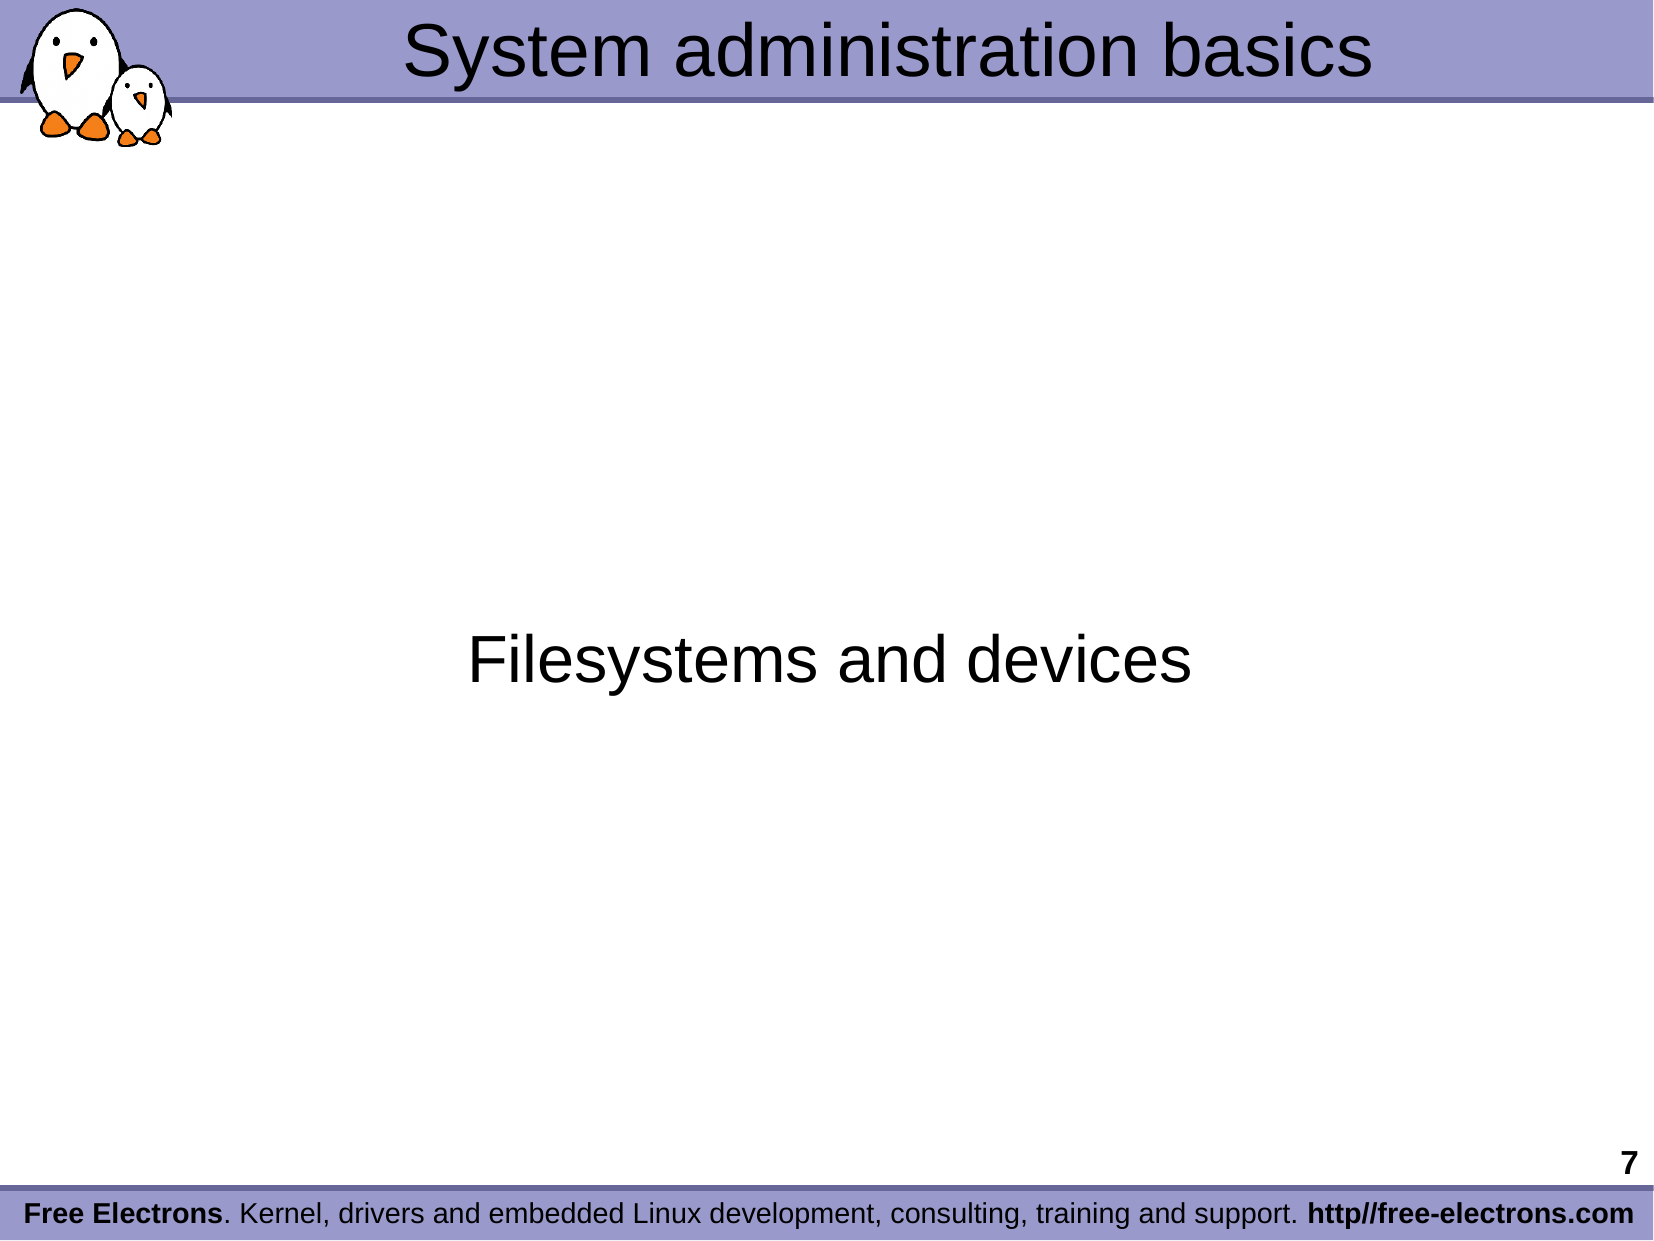

# System administration basics
Filesystems and devices